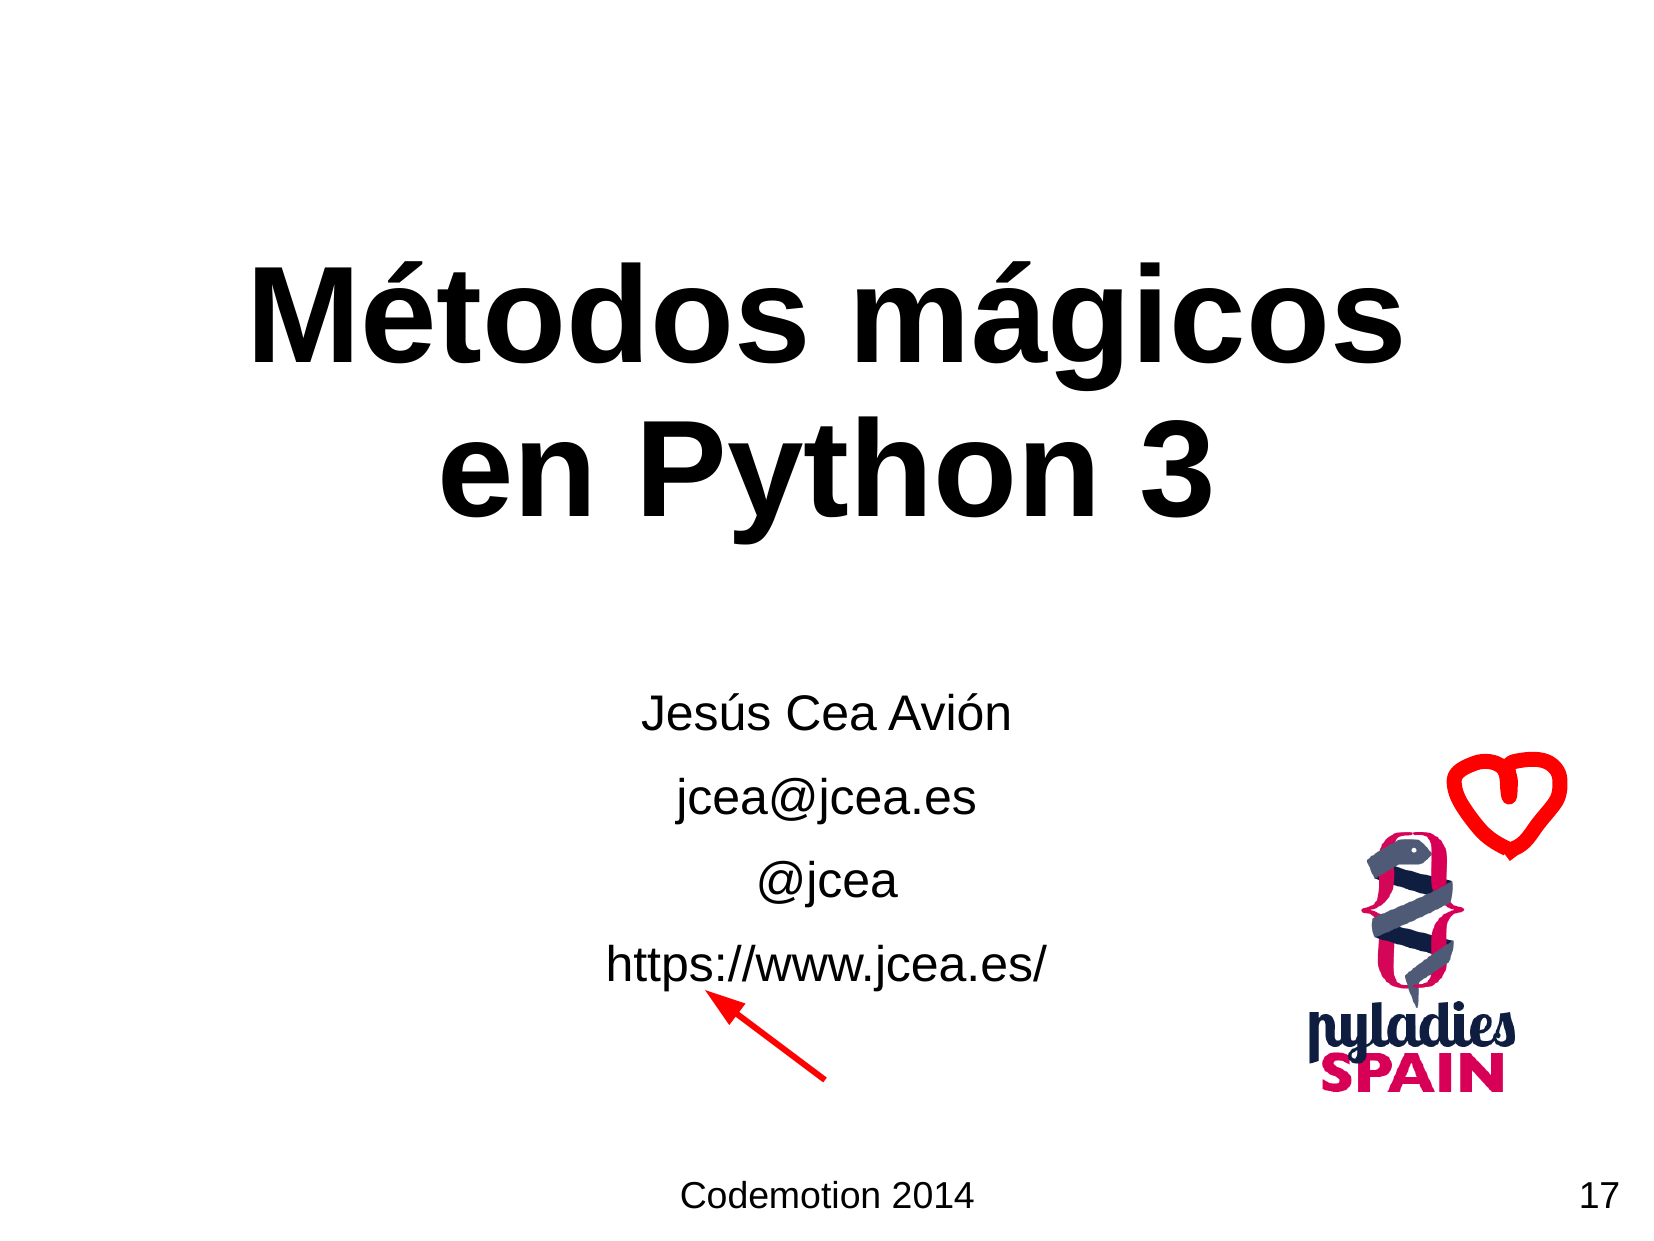

# Métodos mágicos
en Python 3
Jesús Cea Avión
jcea@jcea.es
@jcea
https://www.jcea.es/
Codemotion 2014
17